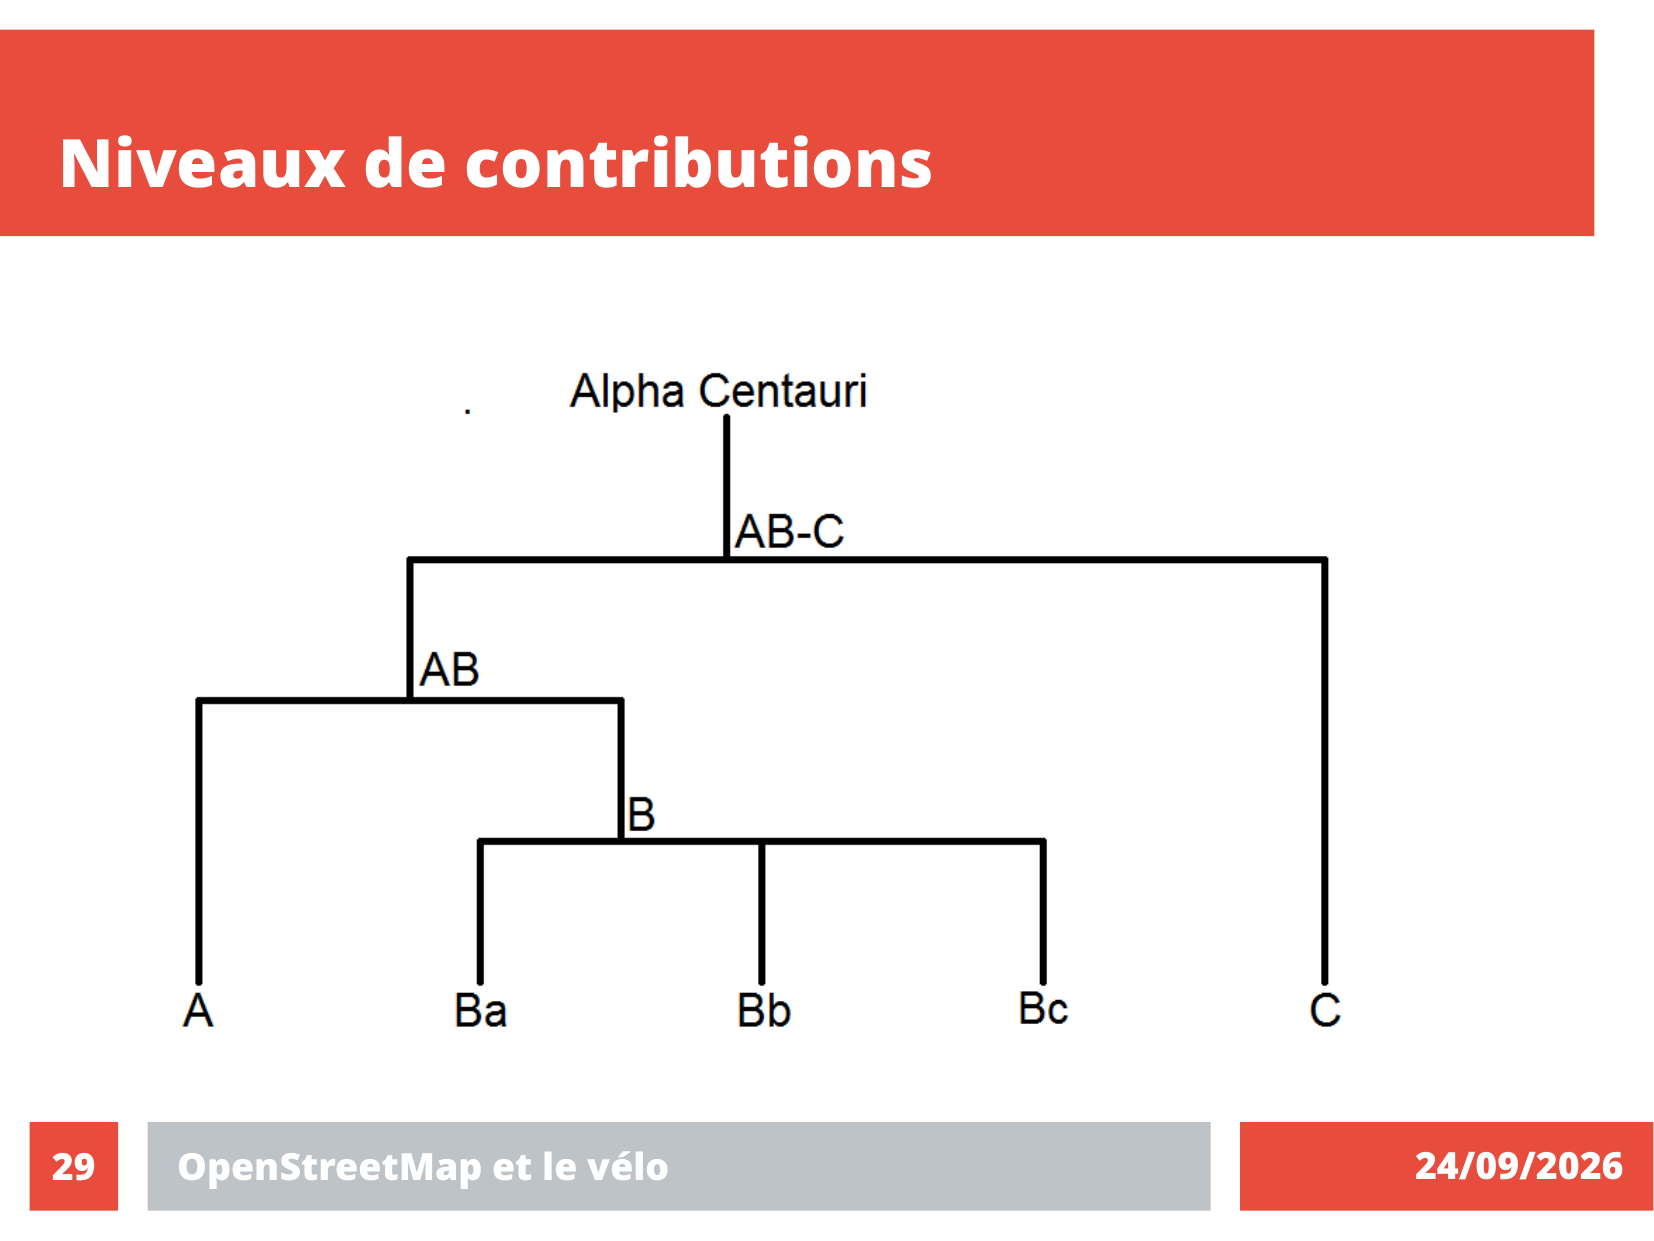

# Niveaux de contributions
29
OpenStreetMap et le vélo